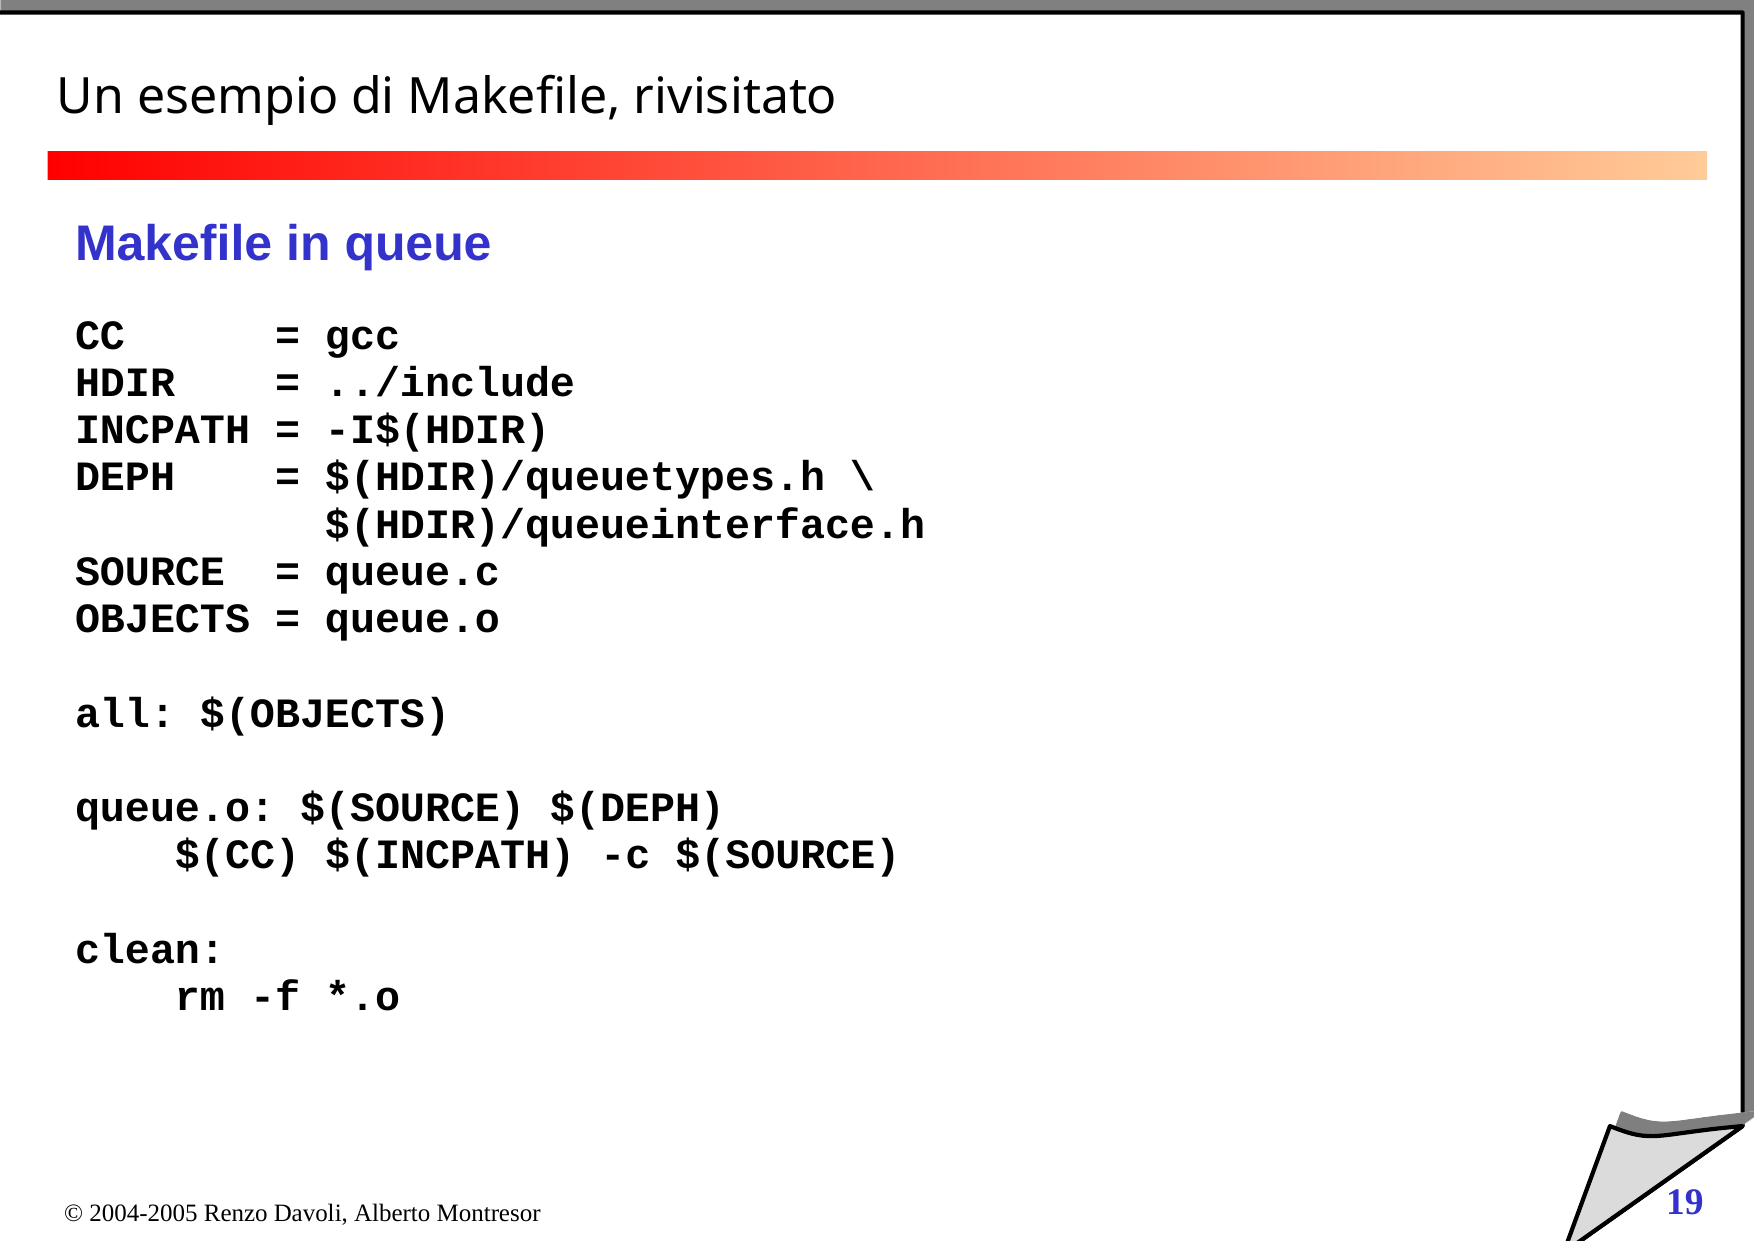

# Un esempio di Makefile, rivisitato
Makefile in queue
CC = gcc
HDIR = ../include
INCPATH = -I$(HDIR)
DEPH = $(HDIR)/queuetypes.h \
 $(HDIR)/queueinterface.h
SOURCE = queue.c
OBJECTS = queue.o
all: $(OBJECTS)
queue.o: $(SOURCE) $(DEPH)
 $(CC) $(INCPATH) -c $(SOURCE)
clean:
 rm -f *.o